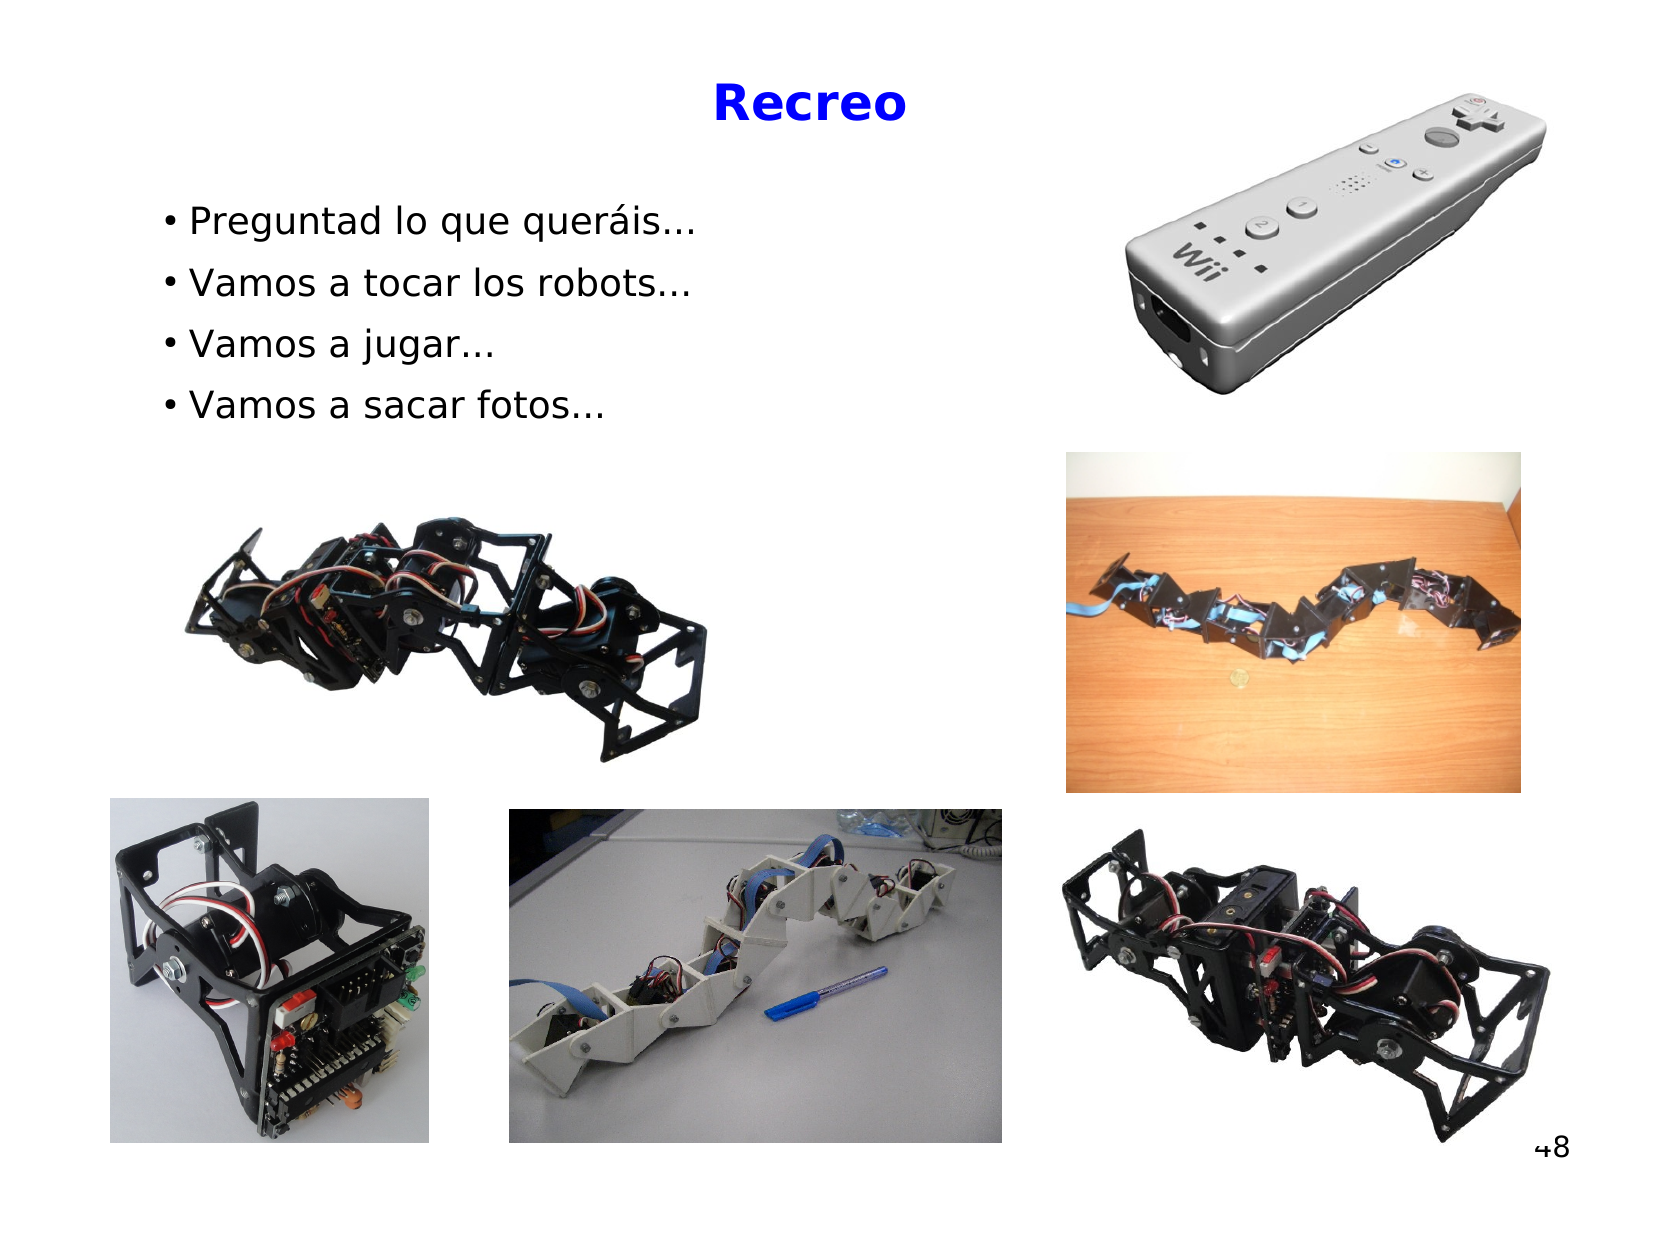

Recreo
 Preguntad lo que queráis...
 Vamos a tocar los robots...
 Vamos a jugar...
 Vamos a sacar fotos...
48